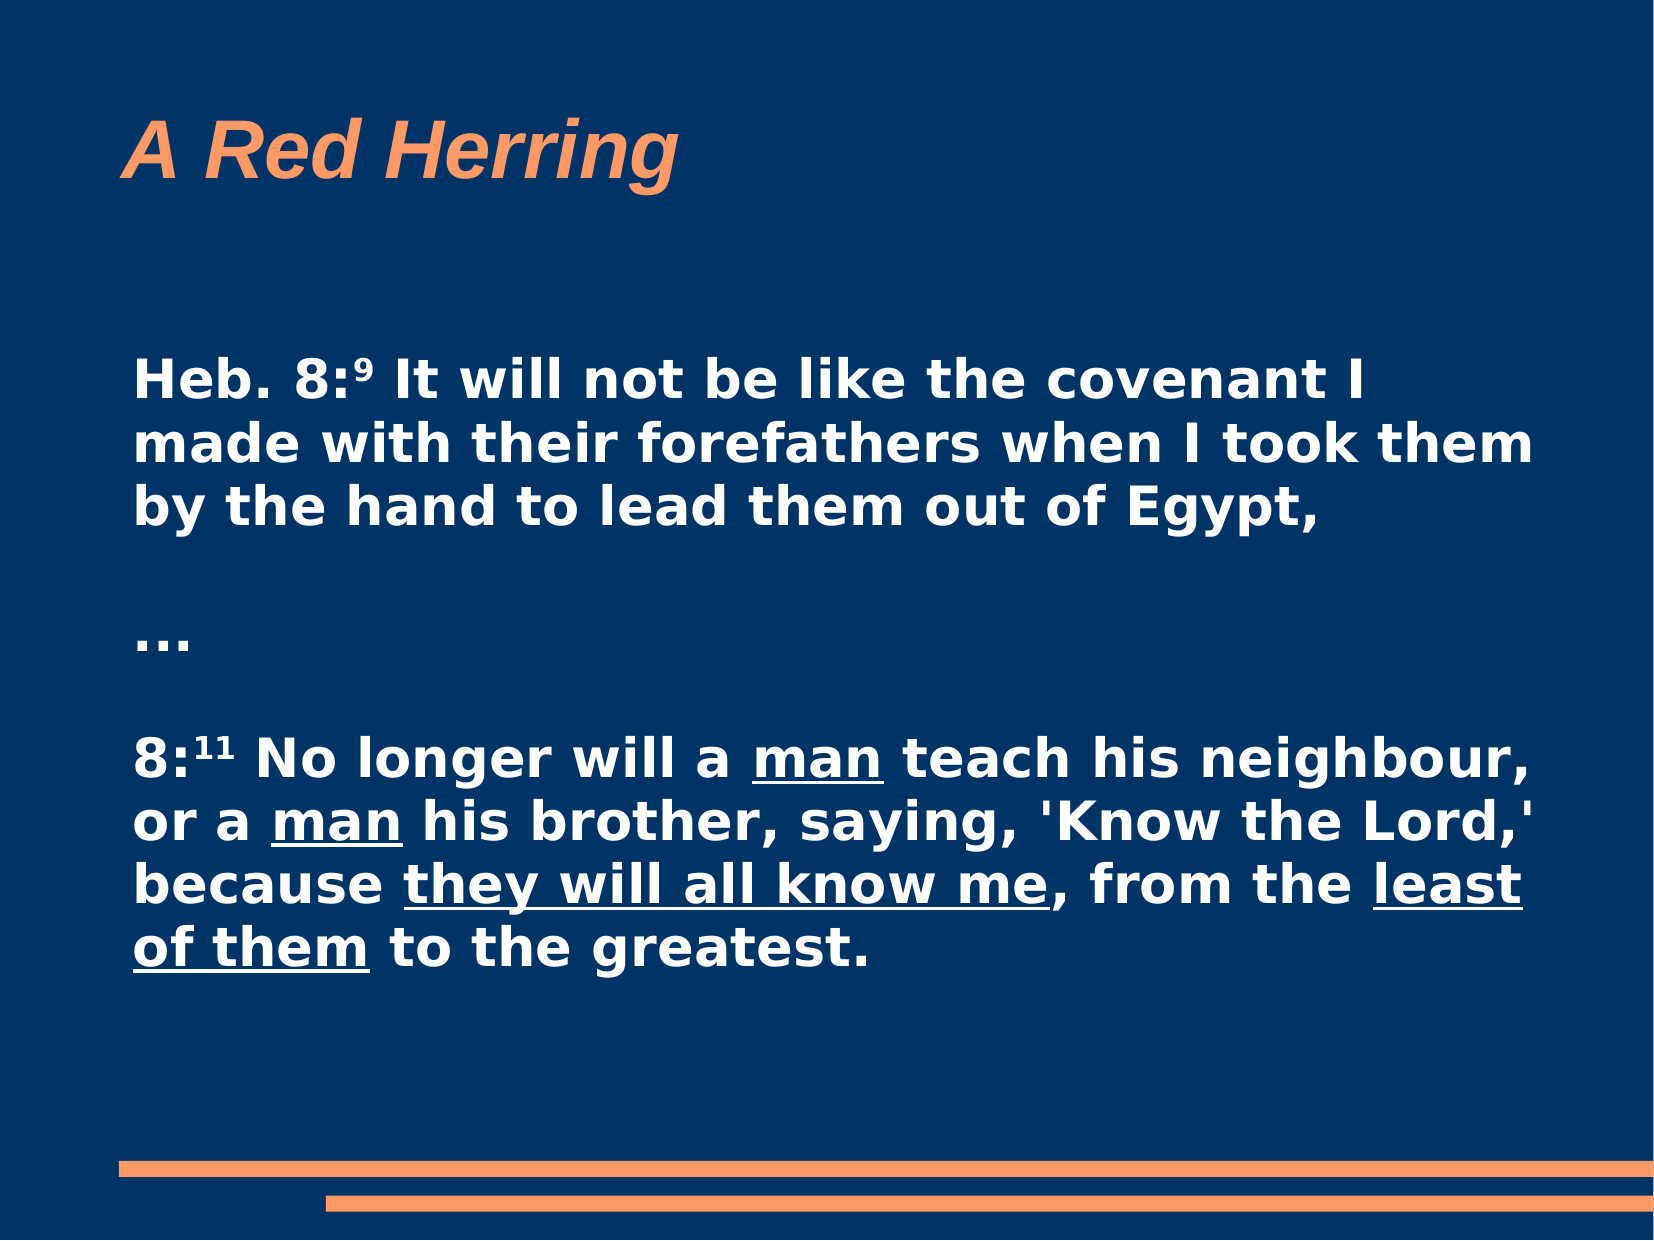

# A Red Herring
Heb. 8:9 It will not be like the covenant I made with their forefathers when I took them by the hand to lead them out of Egypt,
...
8:11 No longer will a man teach his neighbour, or a man his brother, saying, 'Know the Lord,' because they will all know me, from the least of them to the greatest.